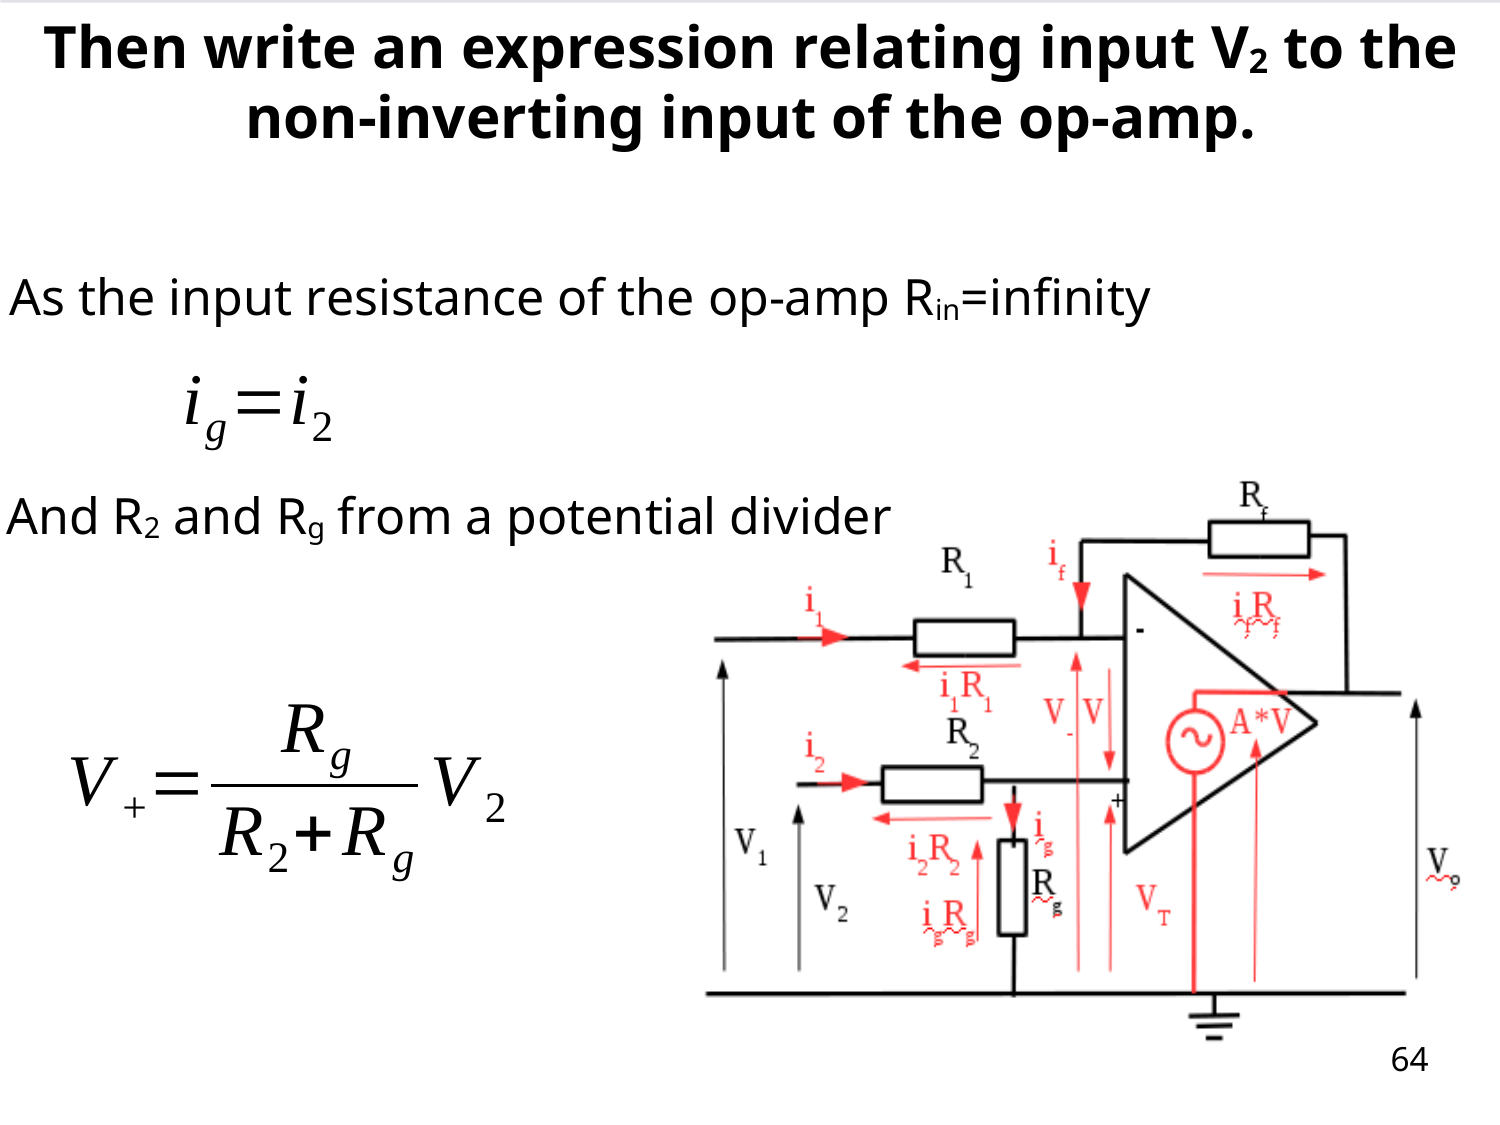

Then write an expression relating input V2 to the non-inverting input of the op-amp.
As the input resistance of the op-amp Rin=infinity
And R2 and Rg from a potential divider